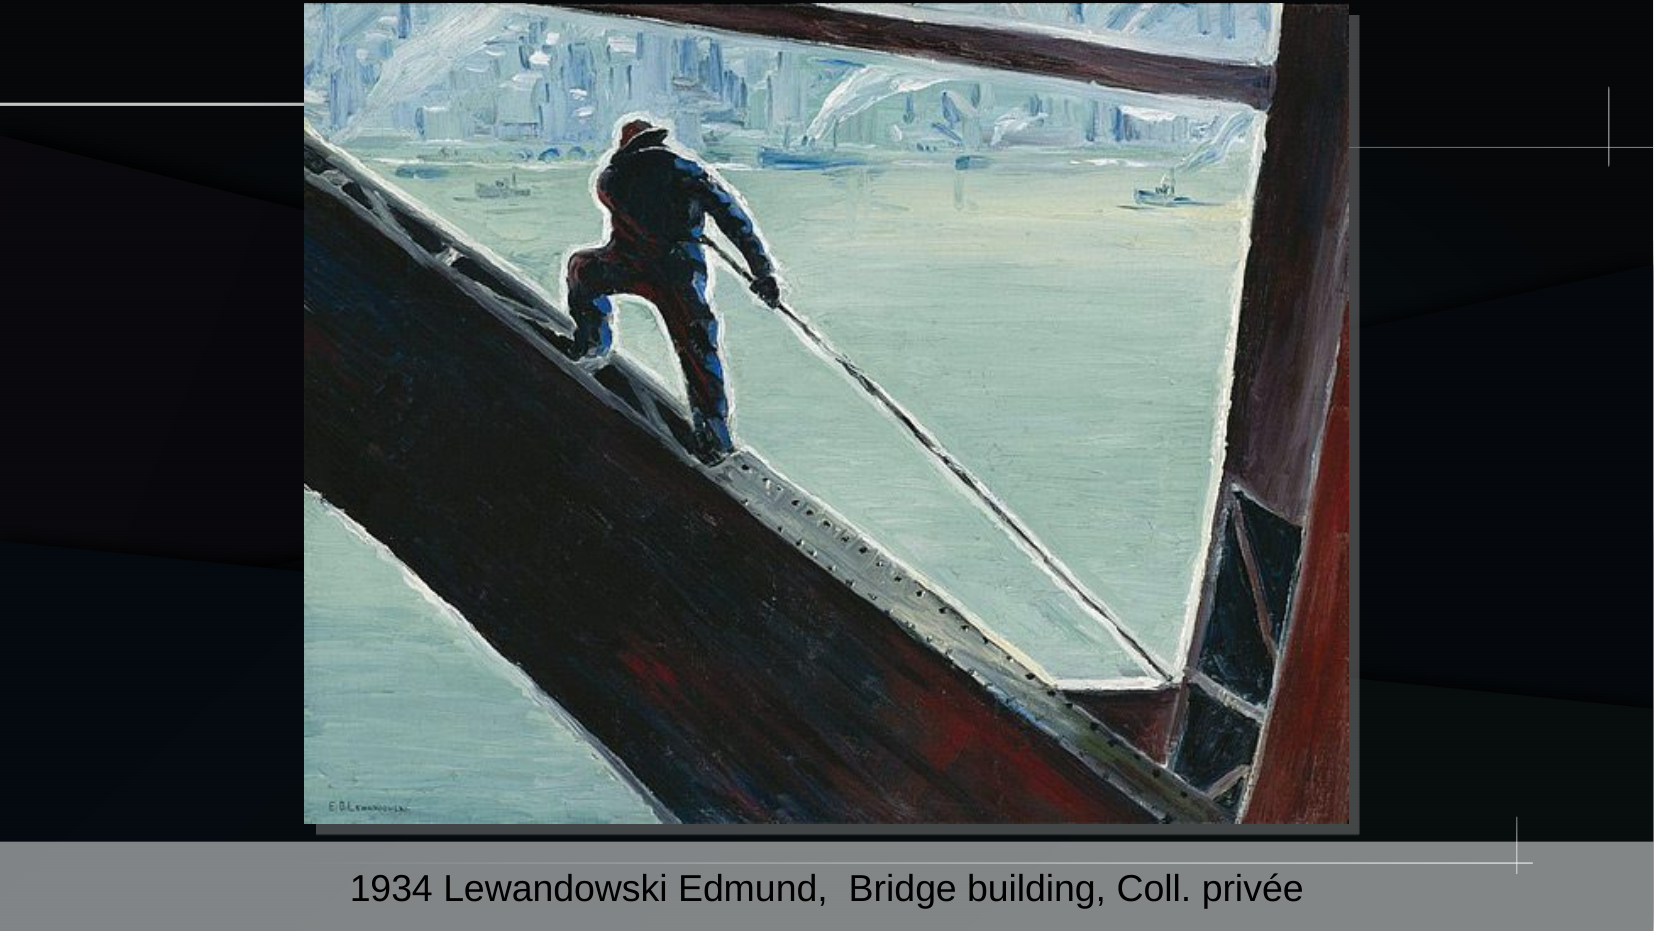

1934 Lewandowski Edmund, Bridge building, Coll. privée